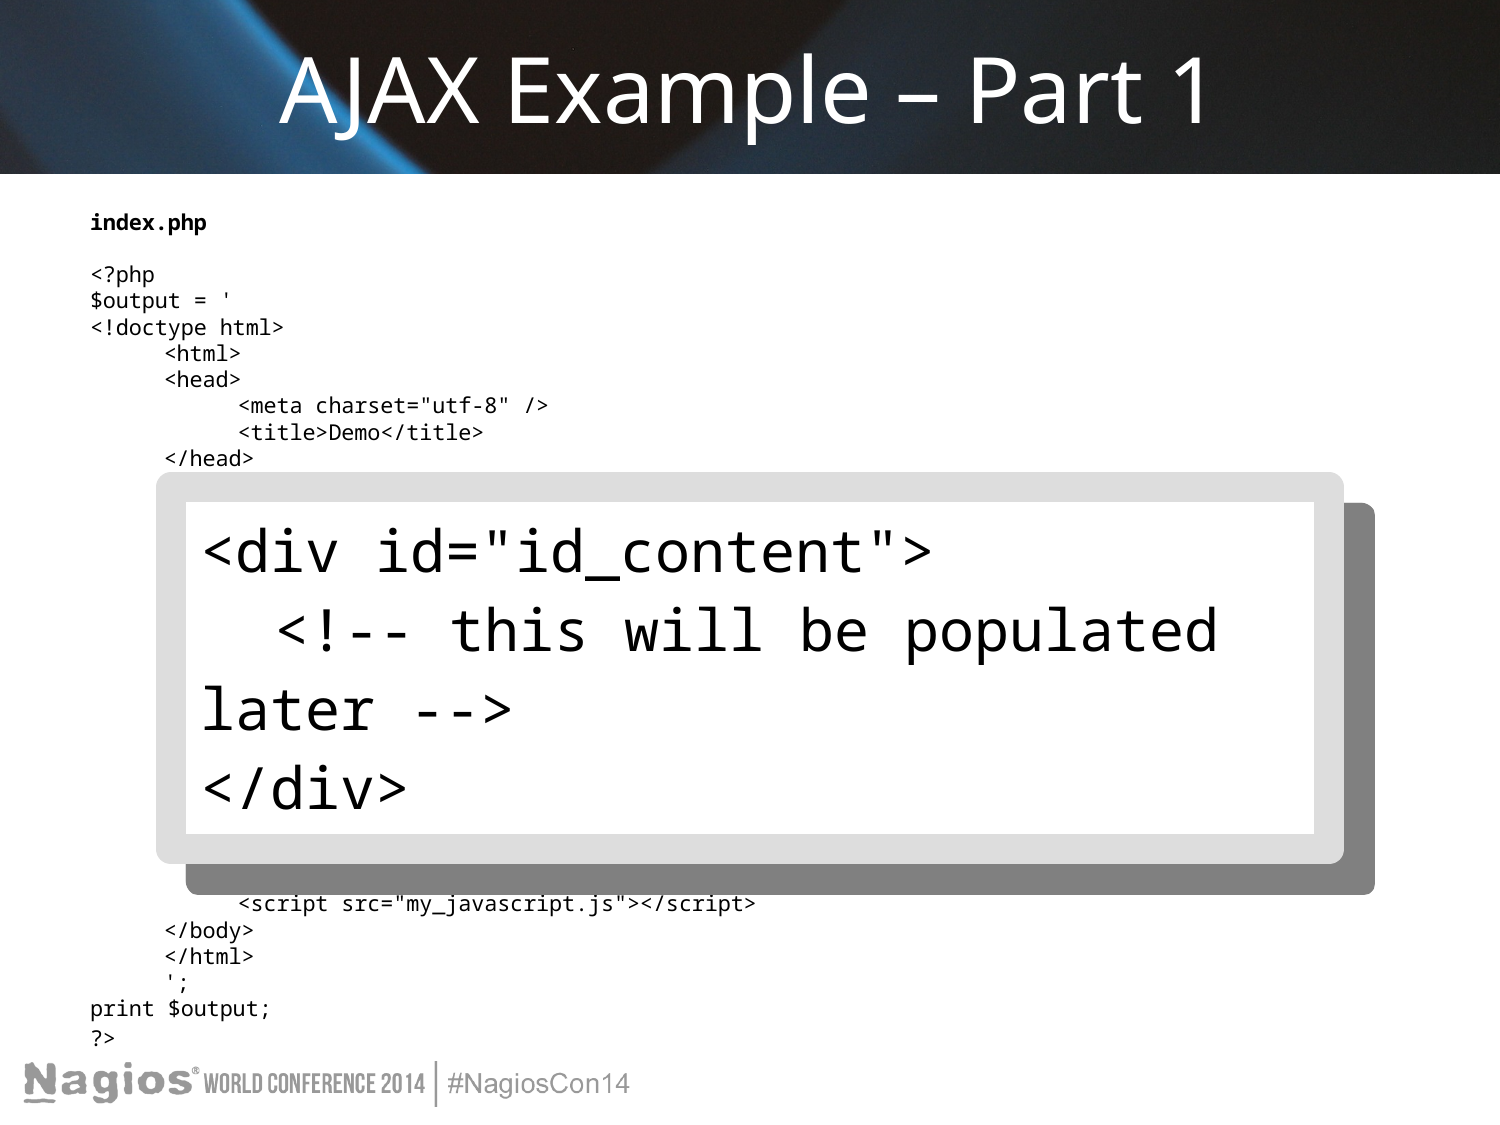

# AJAX Example – Part 1
index.php
<?php
$output = '
<!doctype html>
	<html>
	<head>
		<meta charset="utf-8" />
		<title>Demo</title>
	</head>
	<body>
		Blah blah blah
		<br/><br/>
		<select id="id_select">
			<option value="one">Strawberry</option>
			<option value="two">Grape</option>
		</select>
		<br/><br/>
		<input type="button" value="Click Me" onclick="load_content(\'id_select\')">
		<br/><br/>
		<div id="id_content">
			<!-- this will be populated later -->
		</div>
		<script src="jquery-2.1.1.min.js"></script>
		<script src="my_javascript.js"></script>
	</body>
	</html>
	';
print $output;
?>
<div id="id_content">
	<!-- this will be populated later -->
</div>